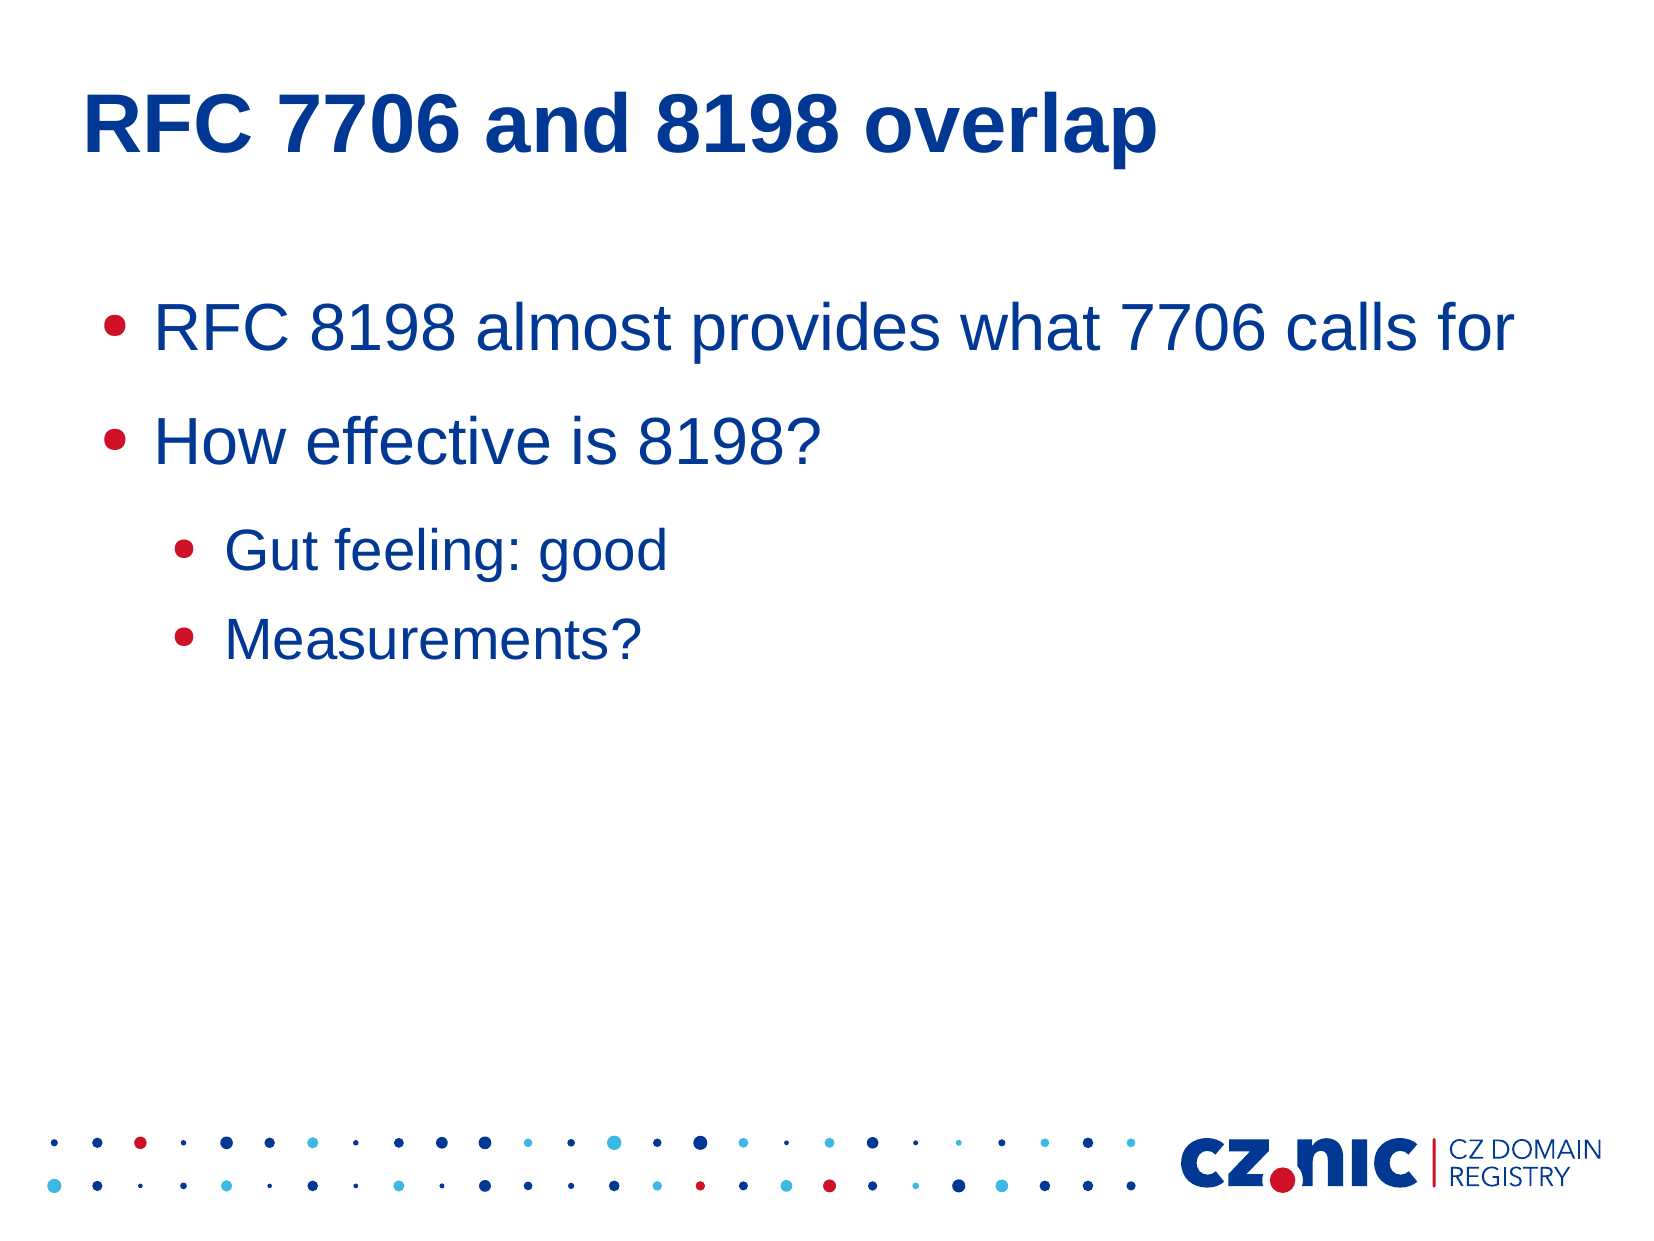

# RFC 7706 and 8198 overlap
RFC 8198 almost provides what 7706 calls for
How effective is 8198?
Gut feeling: good
Measurements?